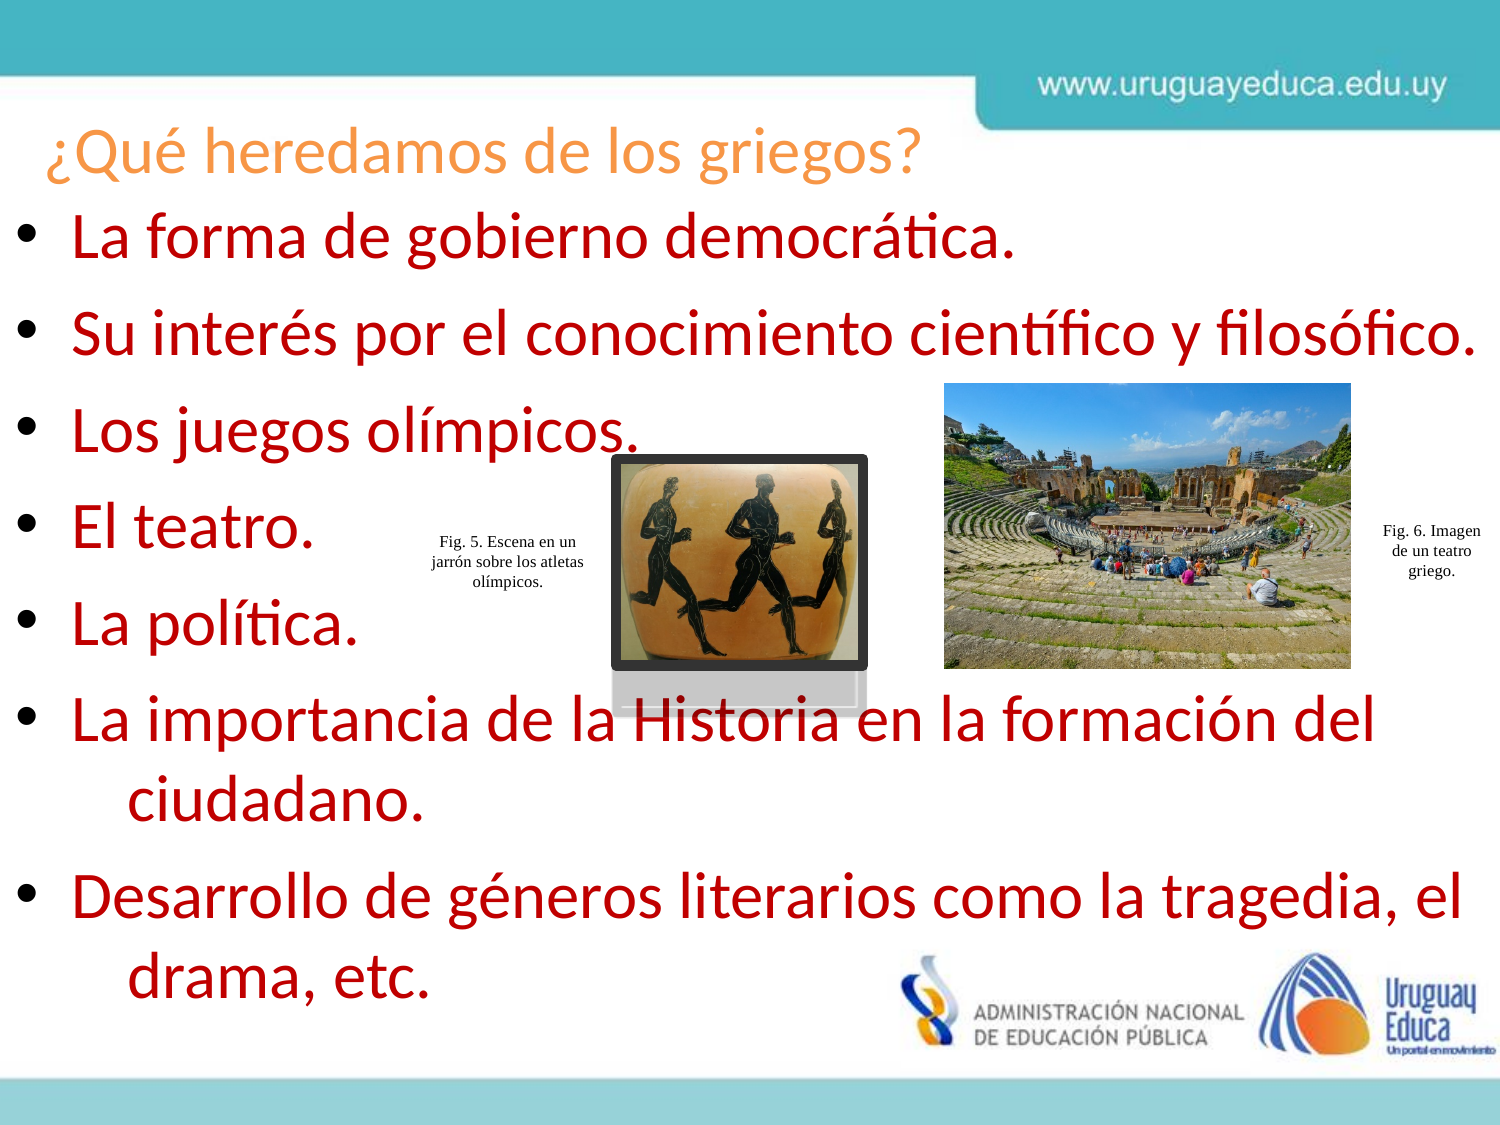

# ¿Qué heredamos de los griegos?
La forma de gobierno democrática.
Su interés por el conocimiento científico y filosófico.
Los juegos olímpicos.
El teatro.
La política.
La importancia de la Historia en la formación del ciudadano.
Desarrollo de géneros literarios como la tragedia, el drama, etc.
Fig. 6. Imagen de un teatro griego.
Fig. 5. Escena en un jarrón sobre los atletas olímpicos.